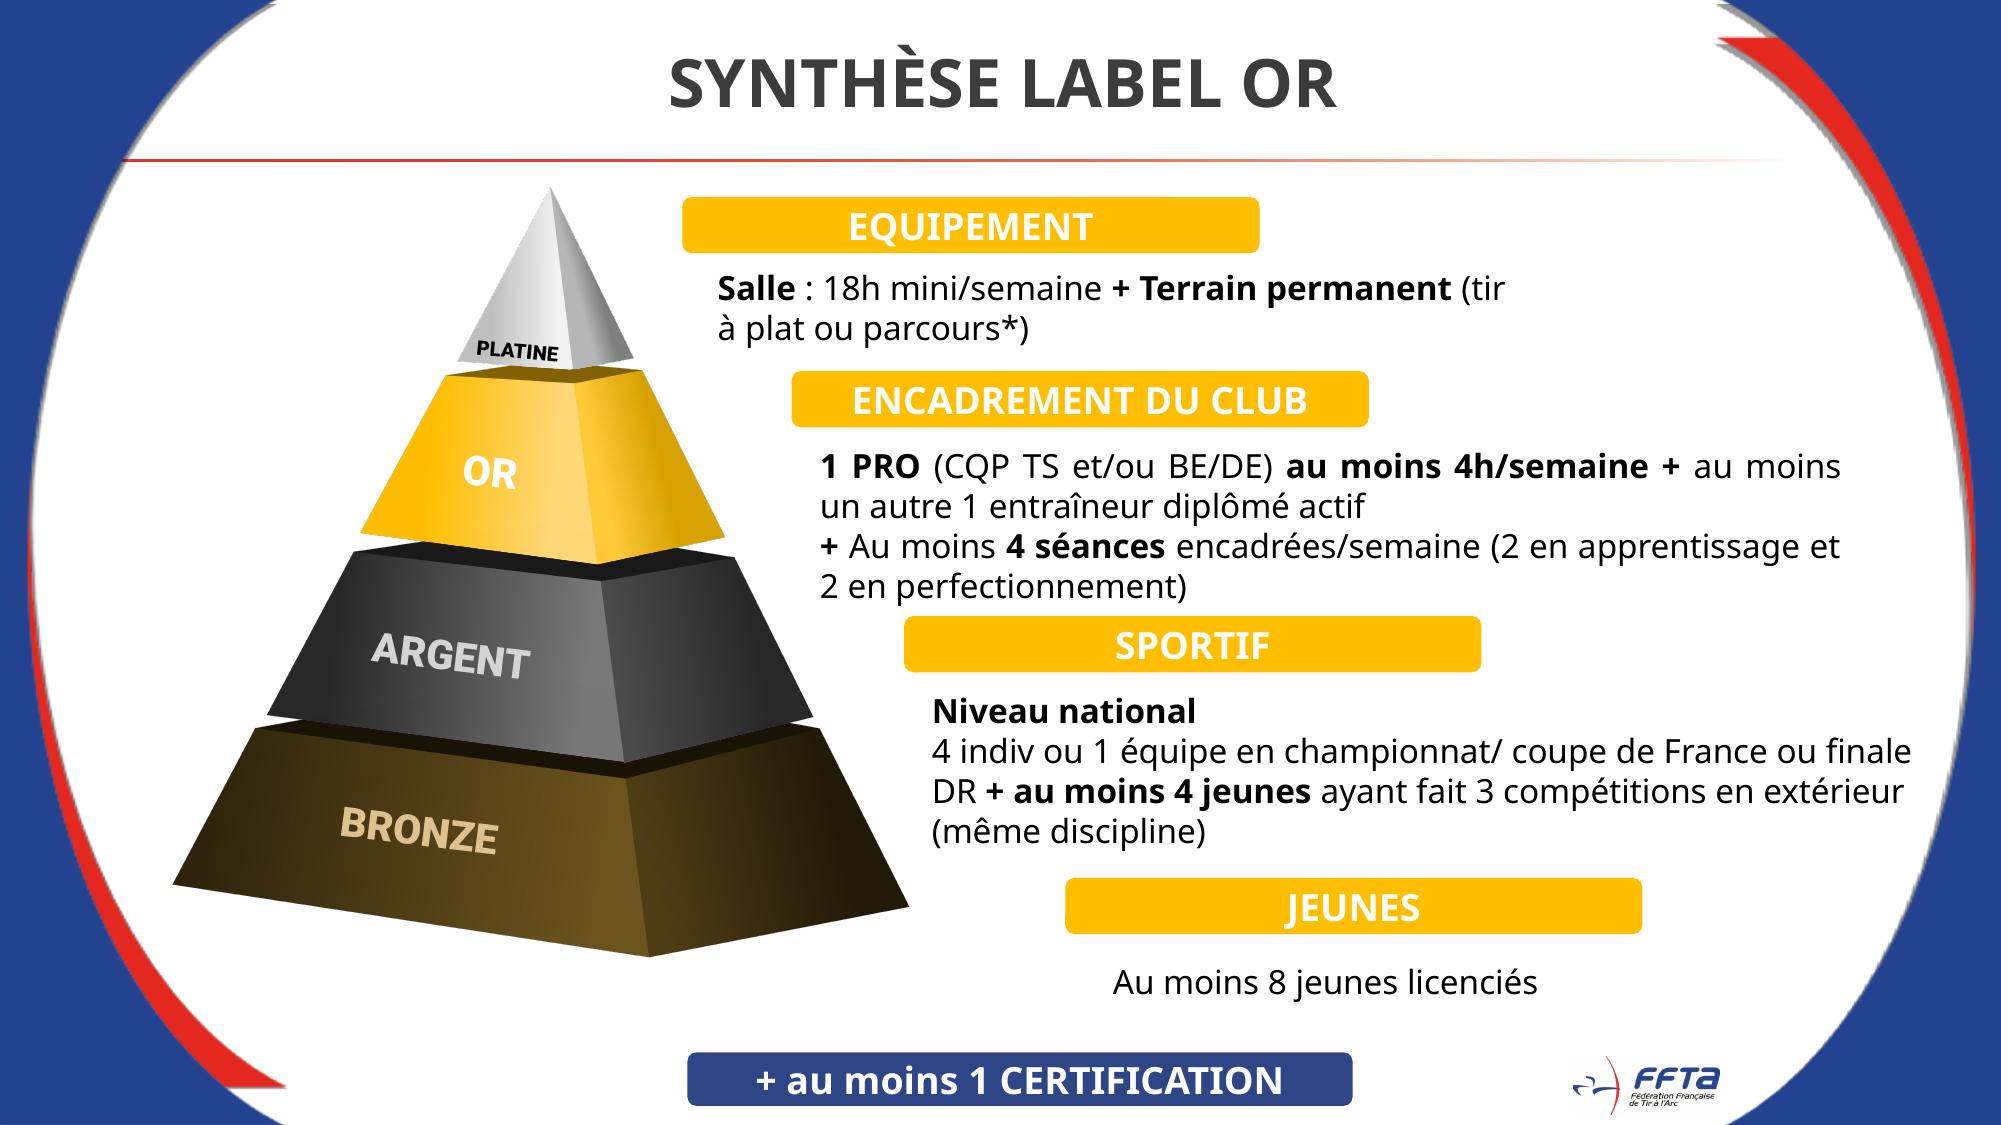

Synthèse label Or
EQUIPEMENT
Salle : 18h mini/semaine + Terrain permanent (tir à plat ou parcours*)
ENCADREMENT DU CLUB
1 PRO (CQP TS et/ou BE/DE) au moins 4h/semaine + au moins un autre 1 entraîneur diplômé actif
+ Au moins 4 séances encadrées/semaine (2 en apprentissage et 2 en perfectionnement)
SPORTIF
Niveau national
4 indiv ou 1 équipe en championnat/ coupe de France ou finale DR + au moins 4 jeunes ayant fait 3 compétitions en extérieur (même discipline)
JEUNES
Au moins 8 jeunes licenciés
+ au moins 1 CERTIFICATION